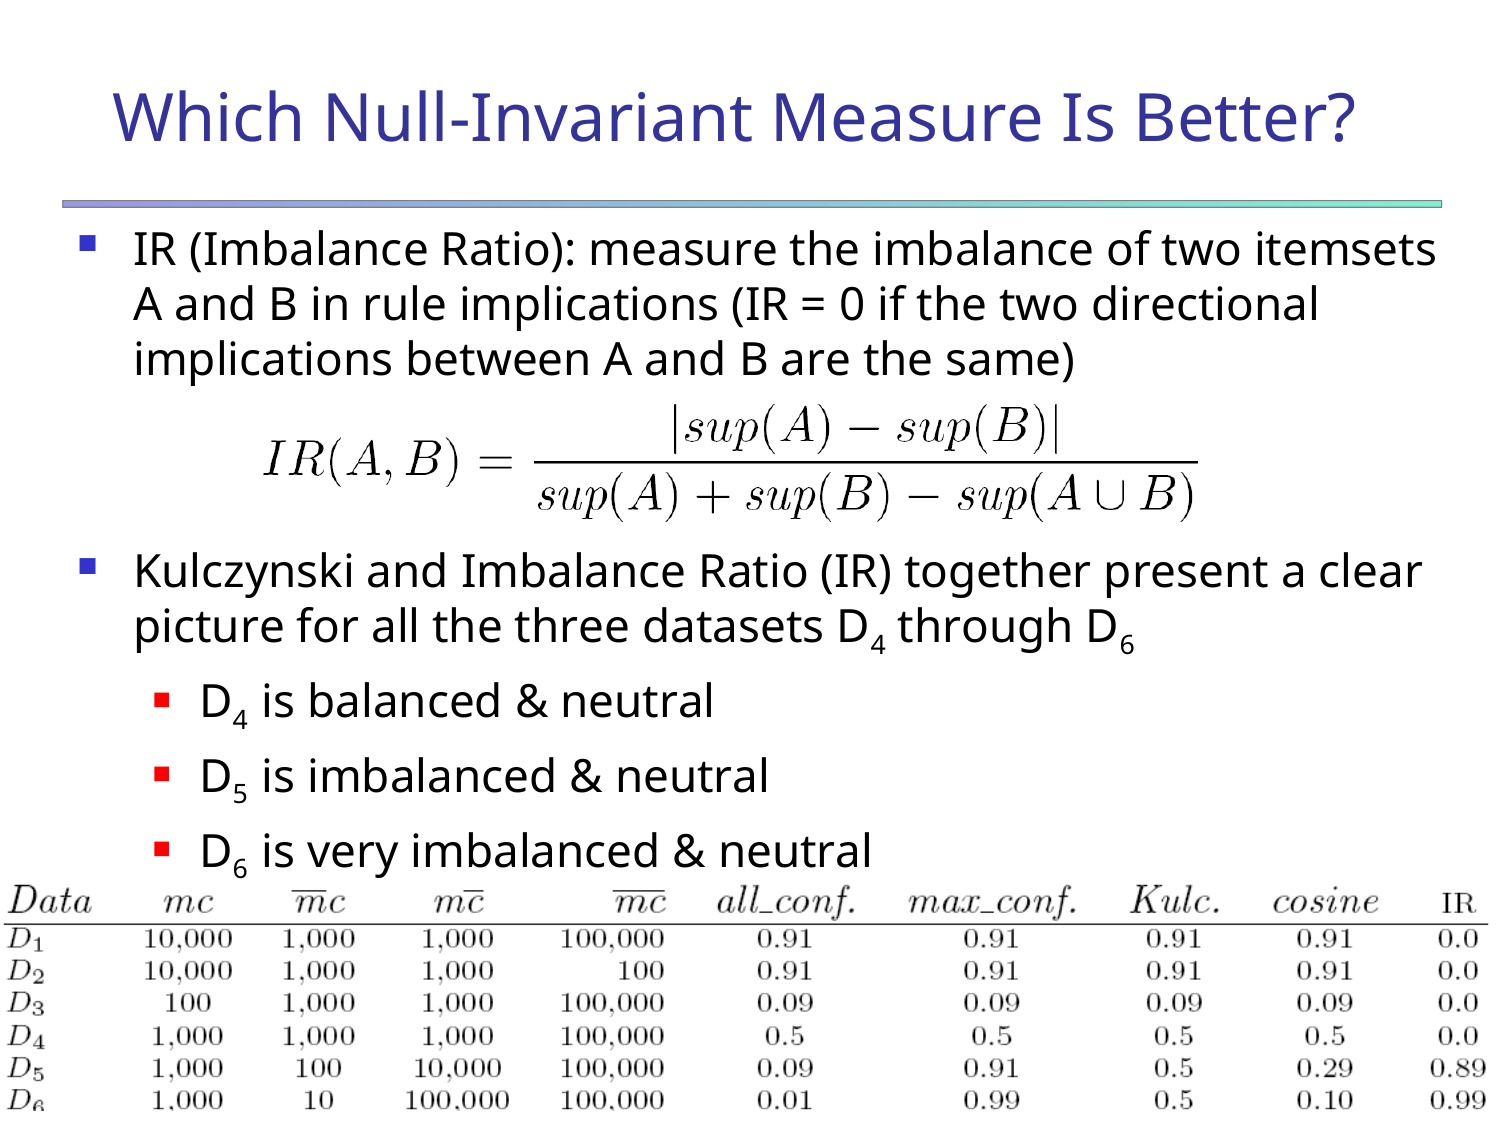

# Which Null-Invariant Measure Is Better?
IR (Imbalance Ratio): measure the imbalance of two itemsets A and B in rule implications (IR = 0 if the two directional implications between A and B are the same)
Kulczynski and Imbalance Ratio (IR) together present a clear picture for all the three datasets D4 through D6
D4 is balanced & neutral
D5 is imbalanced & neutral
D6 is very imbalanced & neutral